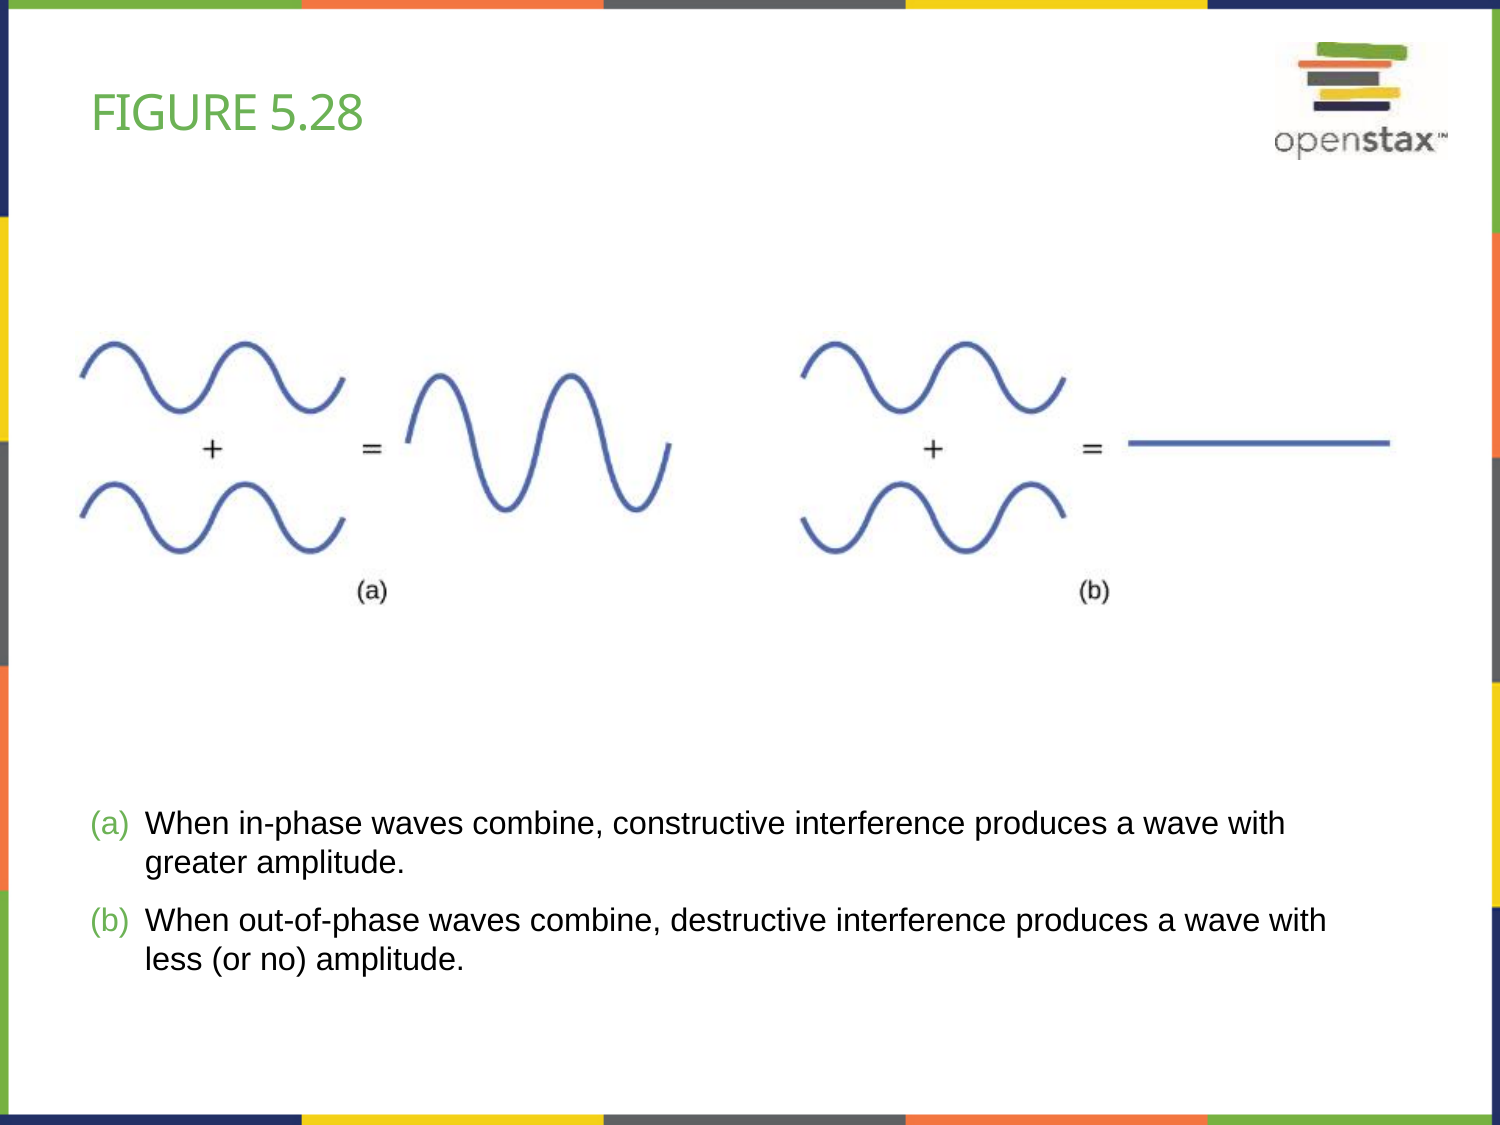

# Figure 5.28
When in-phase waves combine, constructive interference produces a wave with greater amplitude.
When out-of-phase waves combine, destructive interference produces a wave with less (or no) amplitude.